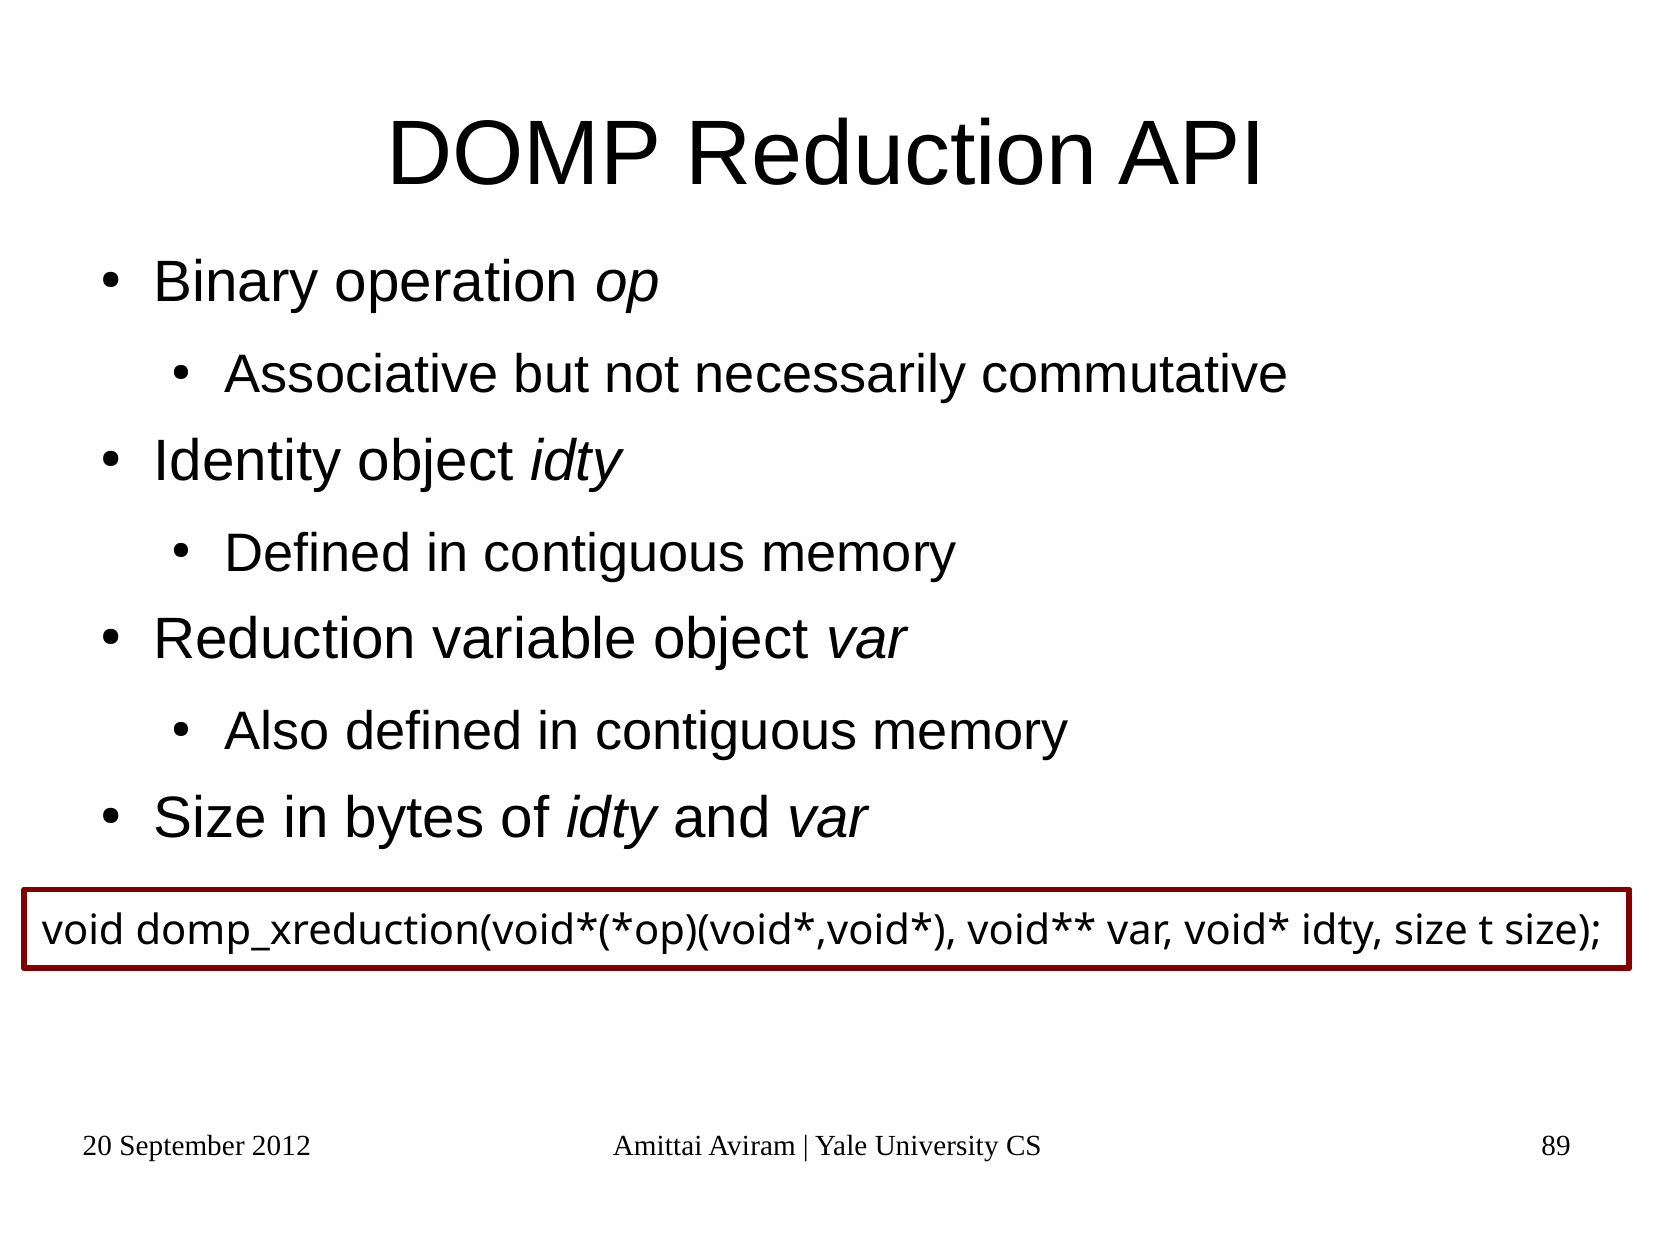

# DOMP Reduction API
Binary operation op
Associative but not necessarily commutative
Identity object idty
Defined in contiguous memory
Reduction variable object var
Also defined in contiguous memory
Size in bytes of idty and var
void domp_xreduction(void*(*op)(void*,void*), void** var, void* idty, size t size);
89